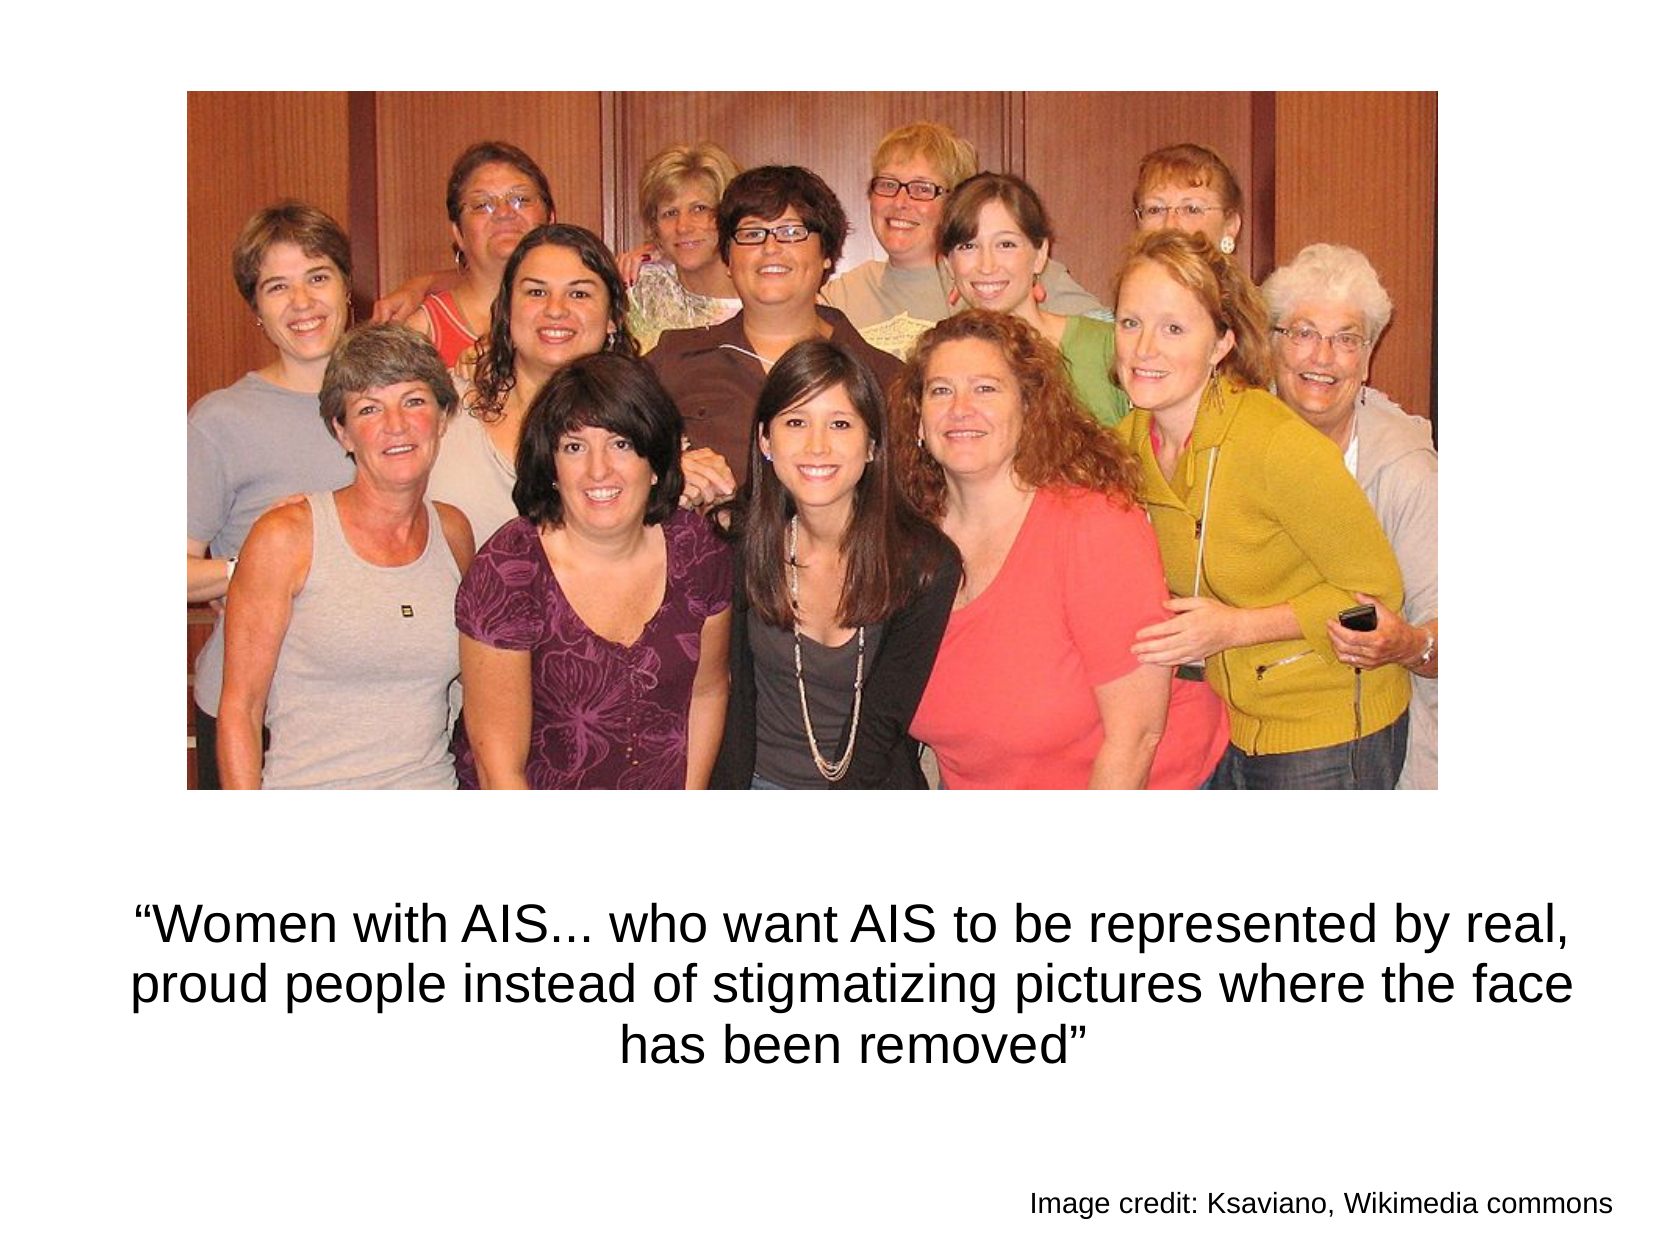

“Women with AIS... who want AIS to be represented by real, proud people instead of stigmatizing pictures where the face has been removed”
Image credit: Ksaviano, Wikimedia commons